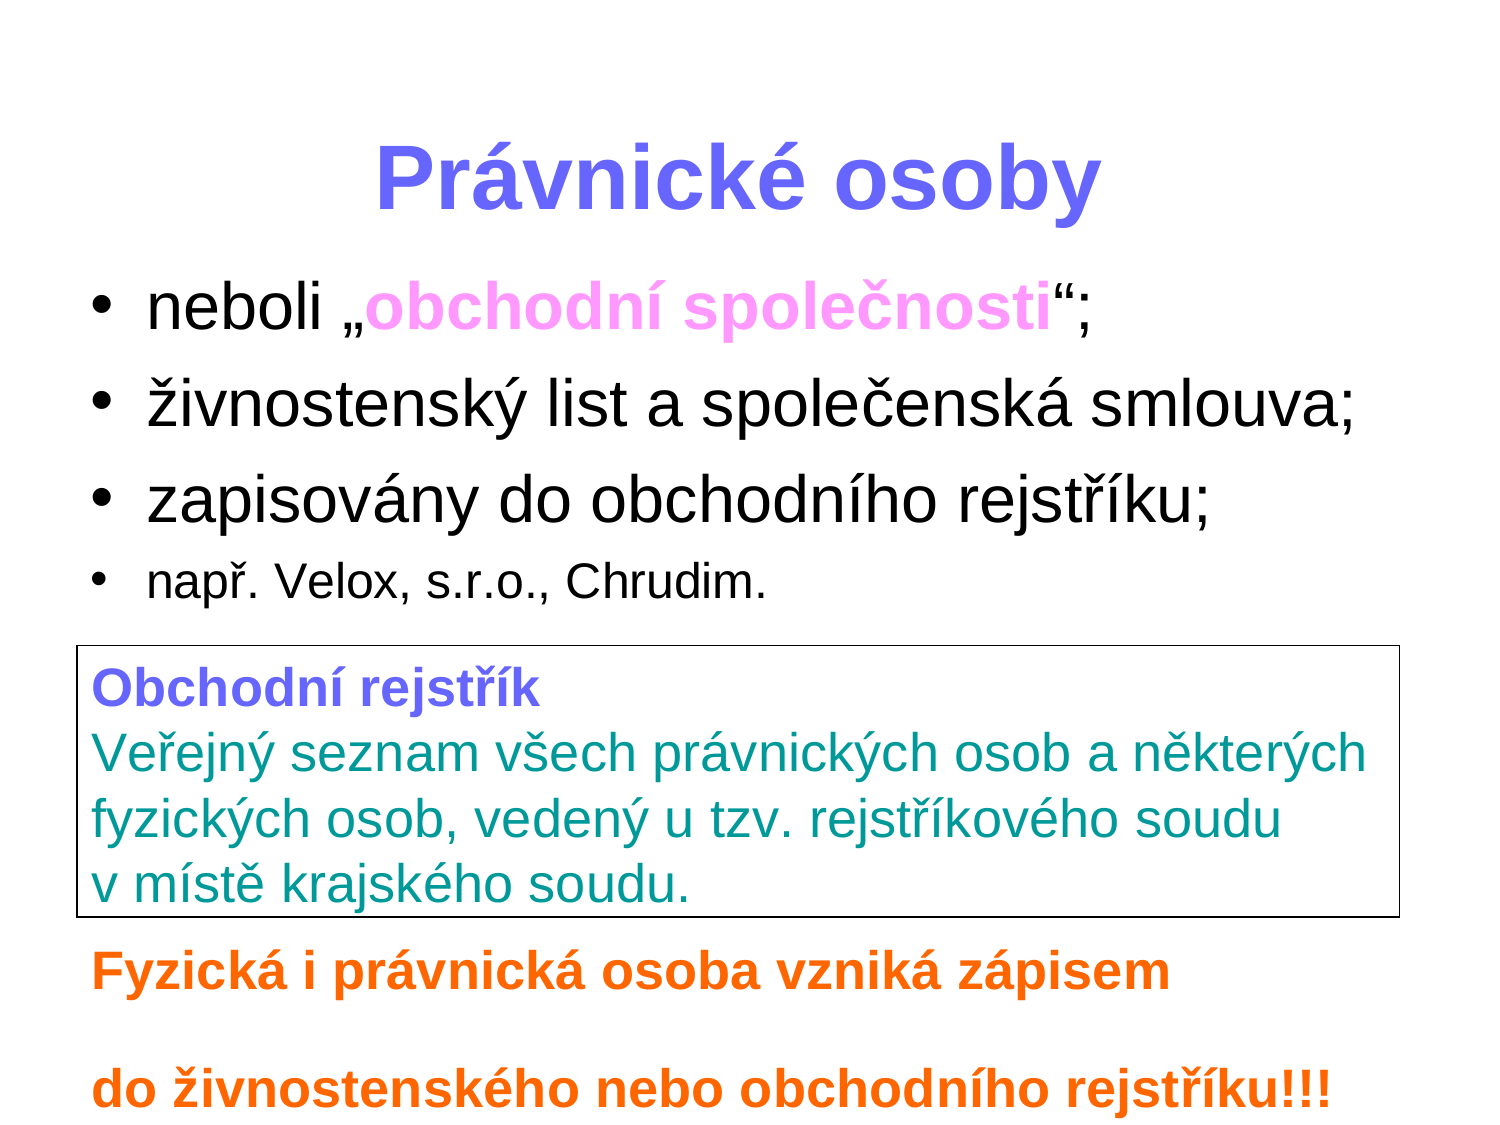

# Právnické osoby
neboli „obchodní společnosti“;
živnostenský list a společenská smlouva;
zapisovány do obchodního rejstříku;
např. Velox, s.r.o., Chrudim.
Obchodní rejstřík
Veřejný seznam všech právnických osob a některých
fyzických osob, vedený u tzv. rejstříkového soudu
v místě krajského soudu.
Fyzická i právnická osoba vzniká zápisem
do živnostenského nebo obchodního rejstříku!!!